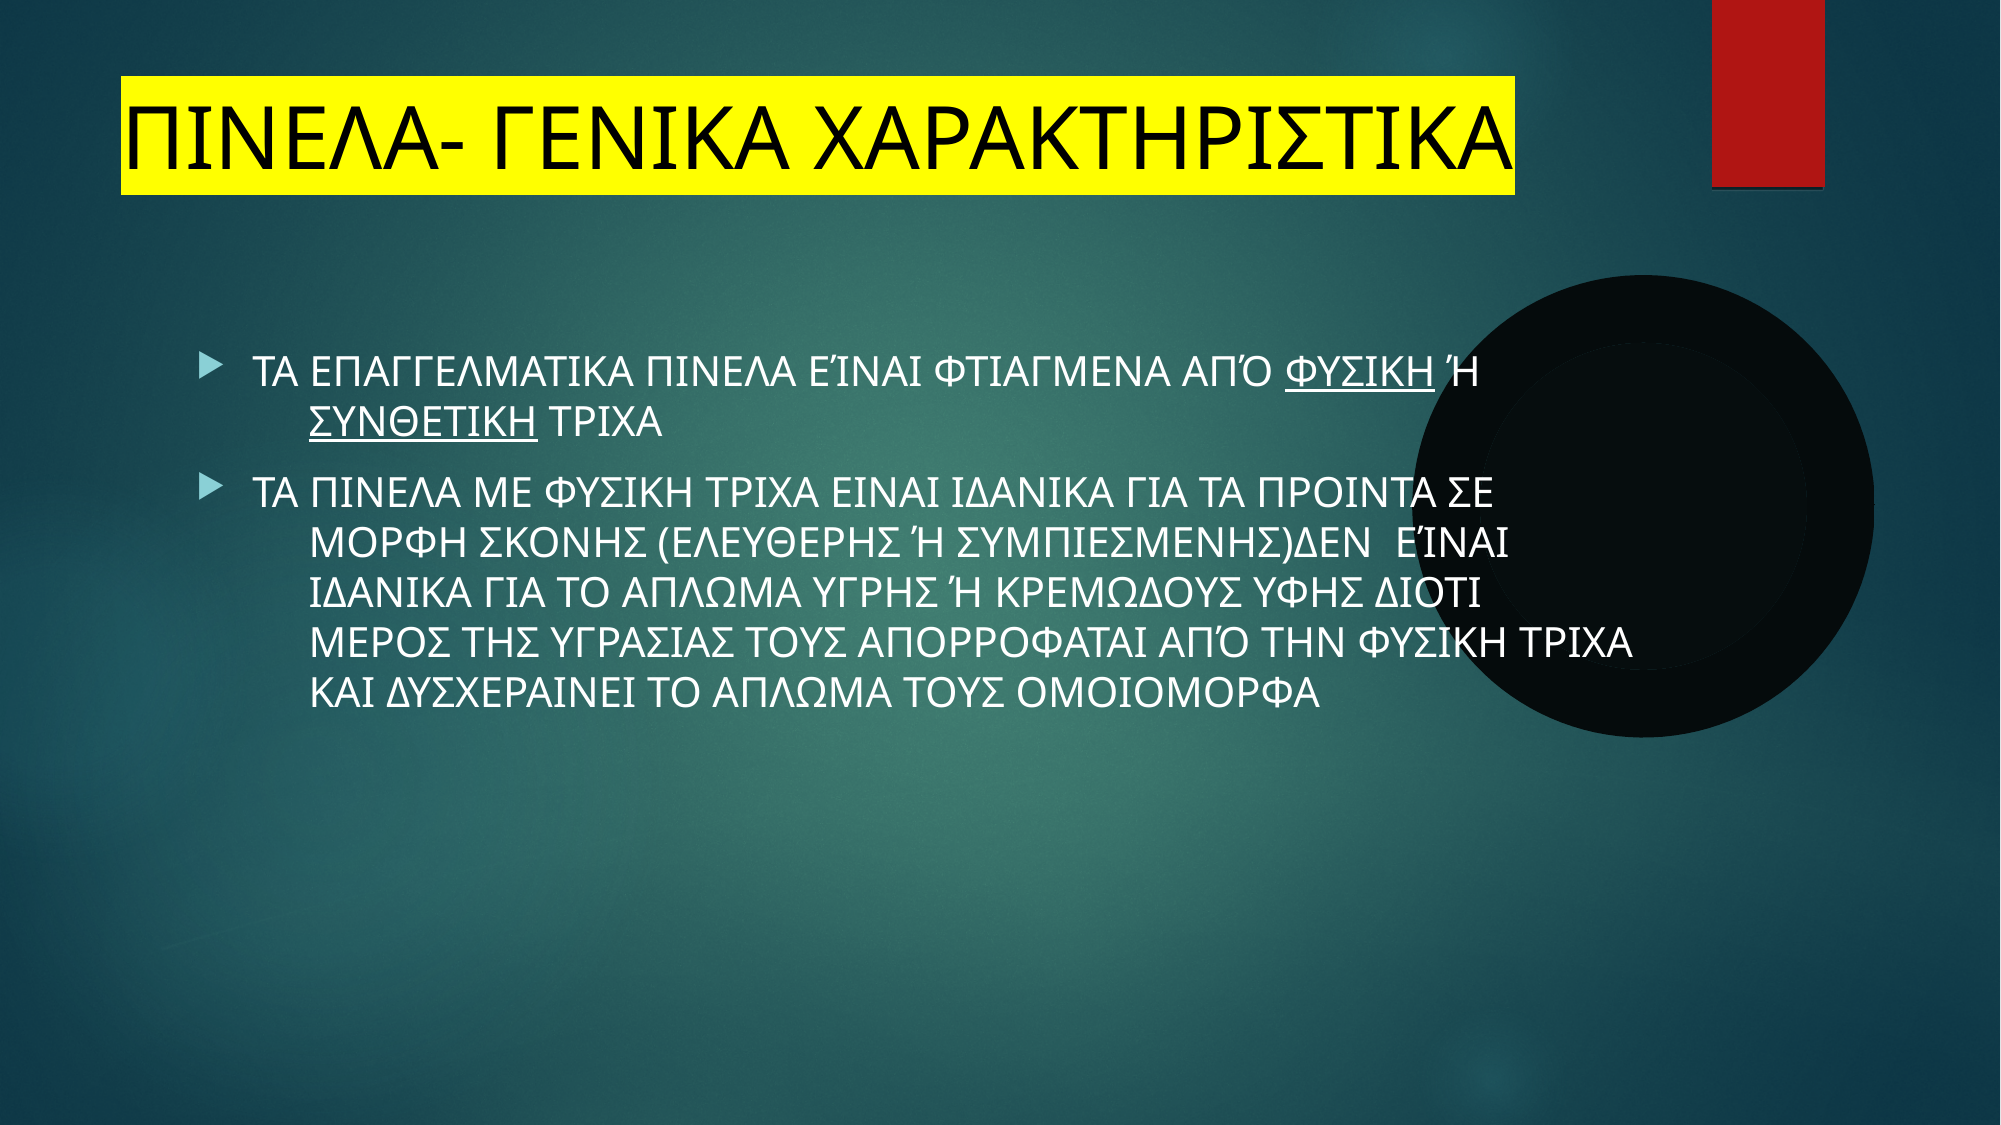

# ΠΙΝΕΛΑ- ΓΕΝΙΚΑ ΧΑΡΑΚΤΗΡΙΣΤΙΚΑ
ΤΑ ΕΠΑΓΓΕΛΜΑΤΙΚΑ ΠΙΝΕΛΑ ΕΊΝΑΙ ΦΤΙΑΓΜΕΝΑ ΑΠΌ ΦΥΣΙΚΗ Ή ΣΥΝΘΕΤΙΚΗ ΤΡΙΧΑ
ΤΑ ΠΙΝΕΛΑ ΜΕ ΦΥΣΙΚΗ ΤΡΙΧΑ ΕΙΝΑΙ ΙΔΑΝΙΚΑ ΓΙΑ ΤΑ ΠΡΟΙΝΤΑ ΣΕ ΜΟΡΦΗ ΣΚΟΝΗΣ (ΕΛΕΥΘΕΡΗΣ Ή ΣΥΜΠΙΕΣΜΕΝΗΣ)ΔΕΝ ΕΊΝΑΙ ΙΔΑΝΙΚΑ ΓΙΑ ΤΟ ΑΠΛΩΜΑ ΥΓΡΗΣ Ή ΚΡΕΜΩΔΟΥΣ ΥΦΗΣ ΔΙΟΤΙ ΜΕΡΟΣ ΤΗΣ ΥΓΡΑΣΙΑΣ ΤΟΥΣ ΑΠΟΡΡΟΦΑΤΑΙ ΑΠΌ ΤΗΝ ΦΥΣΙΚΗ ΤΡΙΧΑ ΚΑΙ ΔΥΣΧΕΡΑΙΝΕΙ ΤΟ ΑΠΛΩΜΑ ΤΟΥΣ ΟΜΟΙΟΜΟΡΦΑ